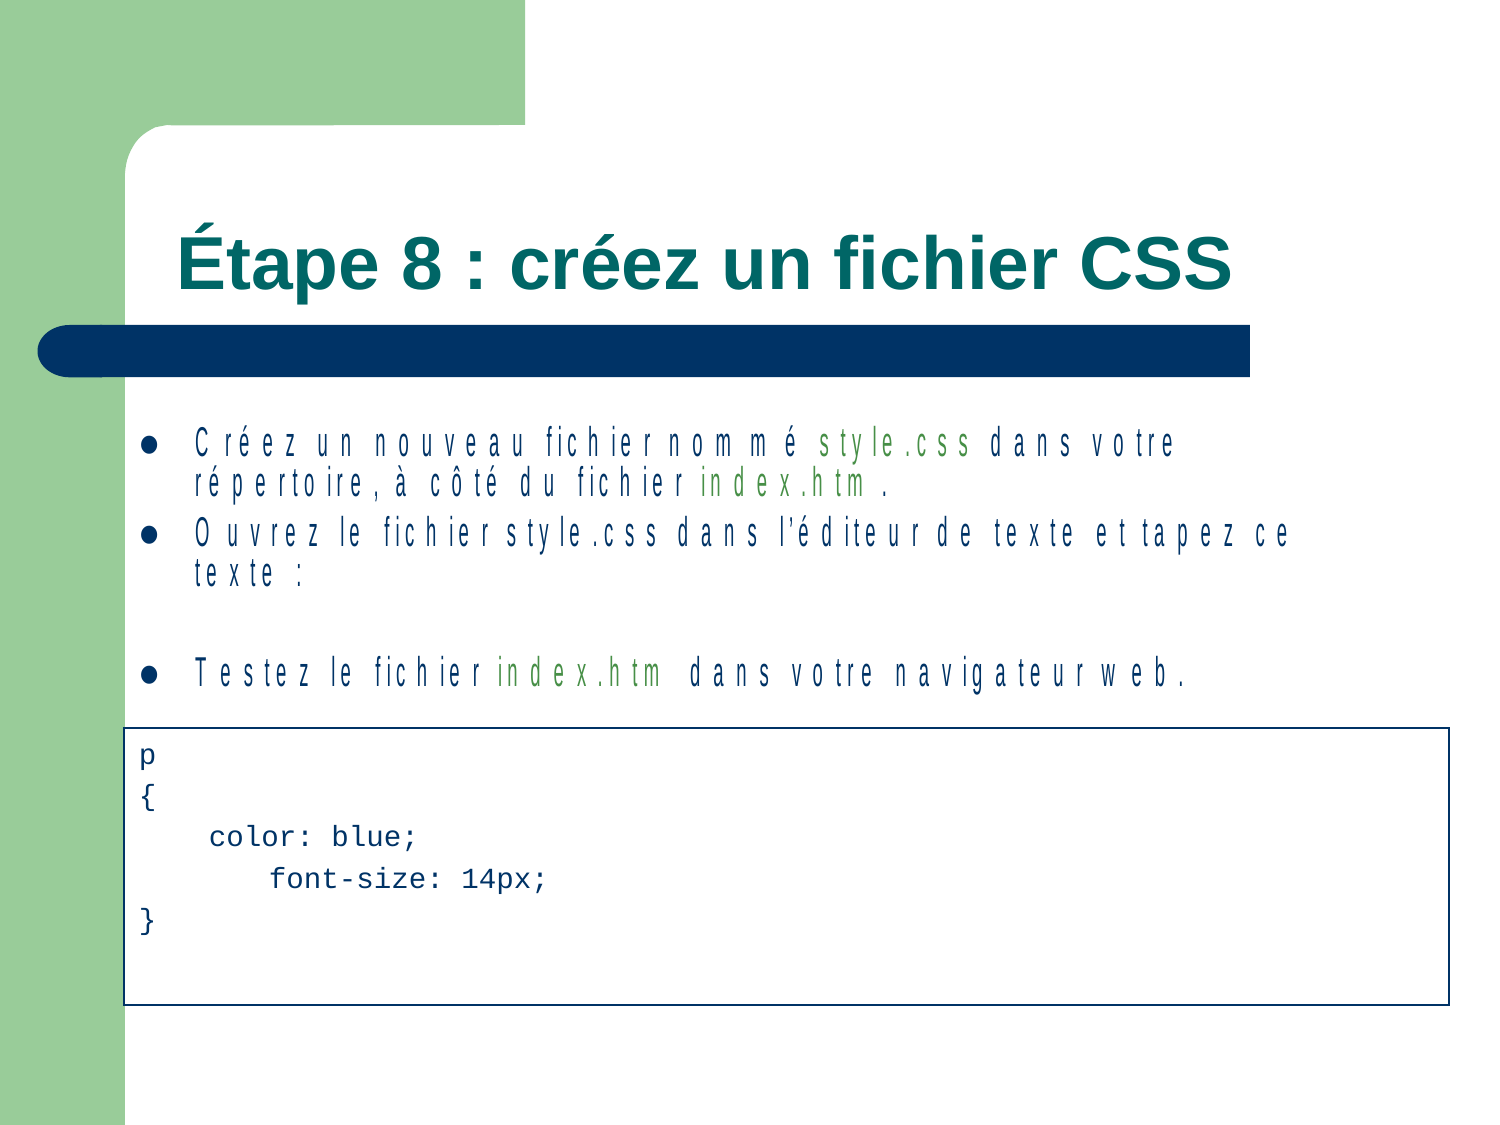

# Étape 8 : créez un fichier CSS
p
{
 color: blue;
	font-size: 14px;
}